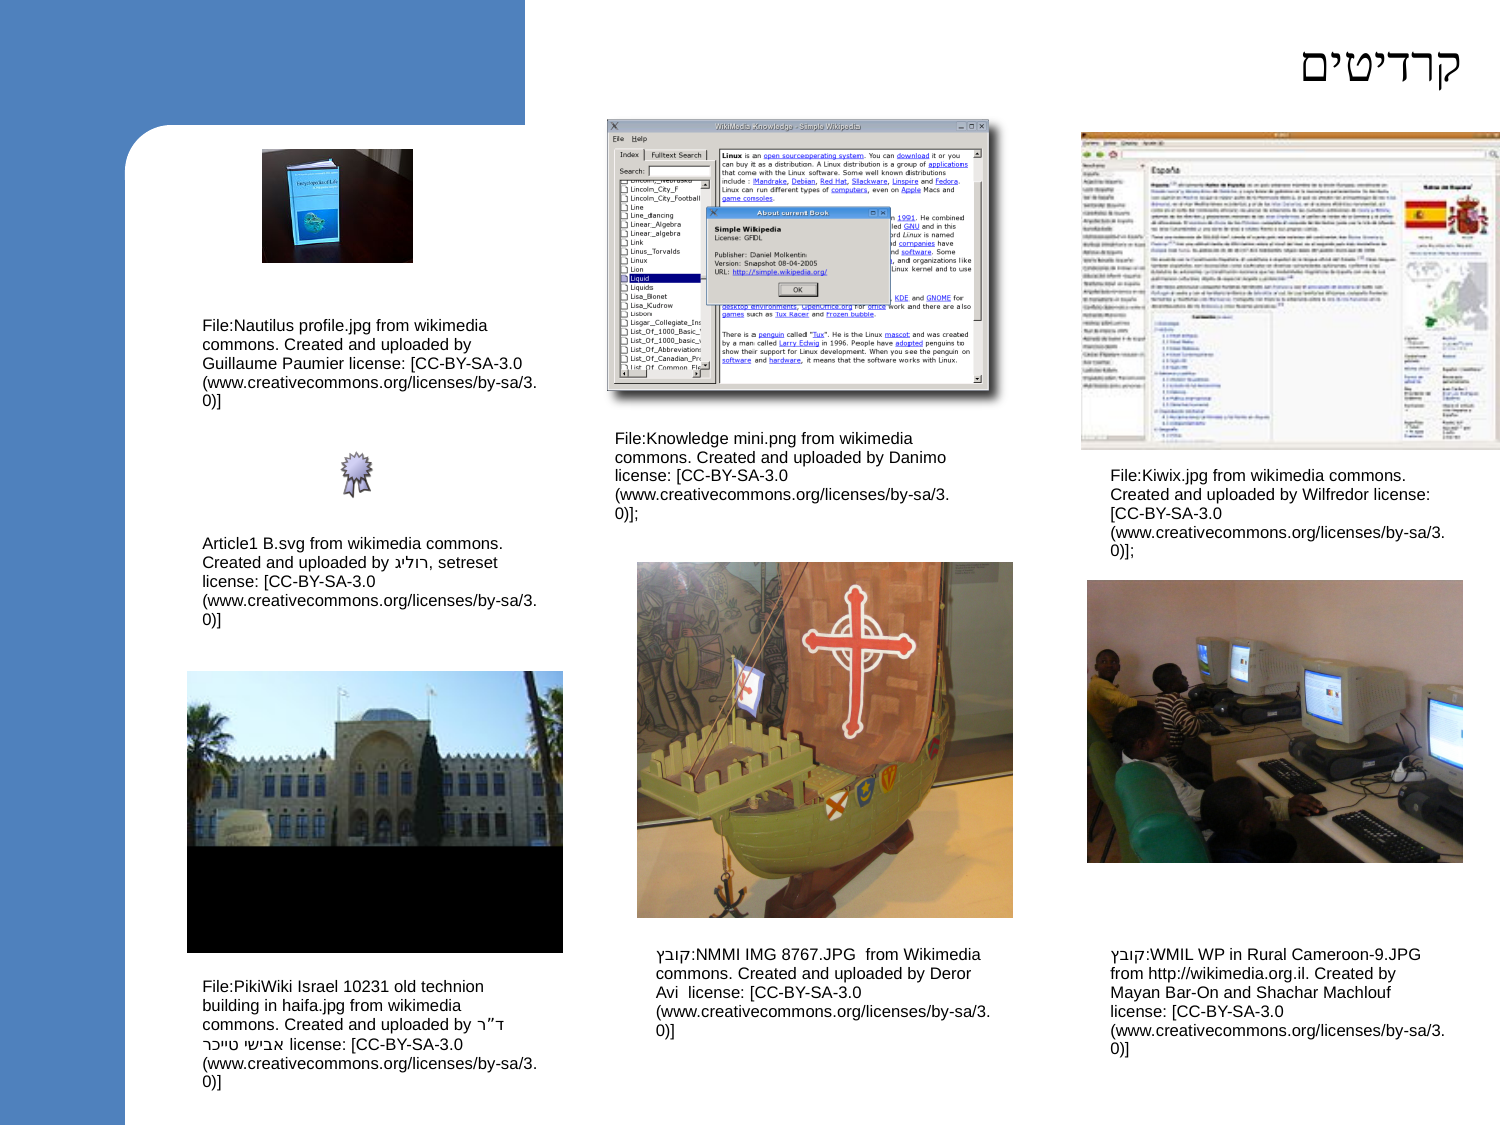

# קרדיטים
File:Nautilus profile.jpg from wikimedia commons. Created and uploaded by Guillaume Paumier license: [CC-BY-SA-3.0 (www.creativecommons.org/licenses/by-sa/3.0)]
File:Knowledge mini.png from wikimedia commons. Created and uploaded by Danimo license: [CC-BY-SA-3.0 (www.creativecommons.org/licenses/by-sa/3.0)];
File:Kiwix.jpg from wikimedia commons. Created and uploaded by Wilfredor license: [CC-BY-SA-3.0 (www.creativecommons.org/licenses/by-sa/3.0)];
Article1 B.svg from wikimedia commons. Created and uploaded by רוליג, setreset license: [CC-BY-SA-3.0 (www.creativecommons.org/licenses/by-sa/3.0)]
קובץ:WMIL WP in Rural Cameroon-9.JPG from http://wikimedia.org.il. Created by Mayan Bar-On and Shachar Machlouf license: [CC-BY-SA-3.0 (www.creativecommons.org/licenses/by-sa/3.0)]
קובץ:NMMI IMG 8767.JPG from Wikimedia commons. Created and uploaded by Deror Avi license: [CC-BY-SA-3.0 (www.creativecommons.org/licenses/by-sa/3.0)]
File:PikiWiki Israel 10231 old technion building in haifa.jpg from wikimedia commons. Created and uploaded by ד”ר אבישי טייכר license: [CC-BY-SA-3.0 (www.creativecommons.org/licenses/by-sa/3.0)]